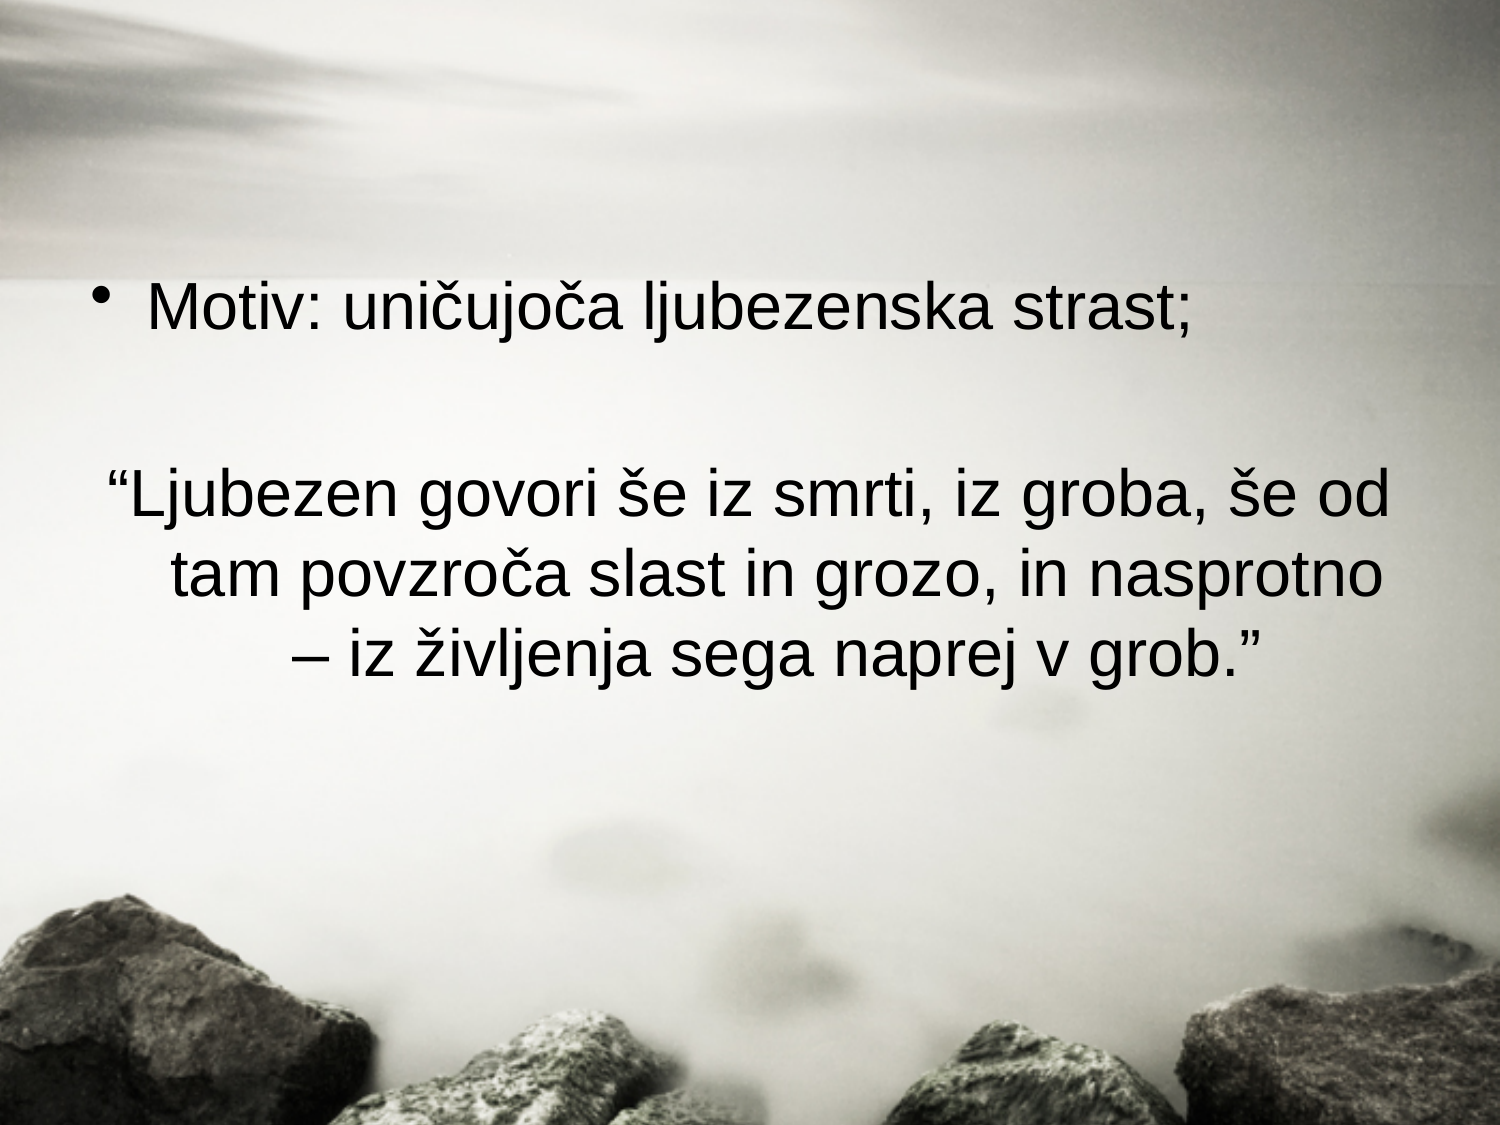

# Motiv: uničujoča ljubezenska strast;
“Ljubezen govori še iz smrti, iz groba, še od tam povzroča slast in grozo, in nasprotno – iz življenja sega naprej v grob.”